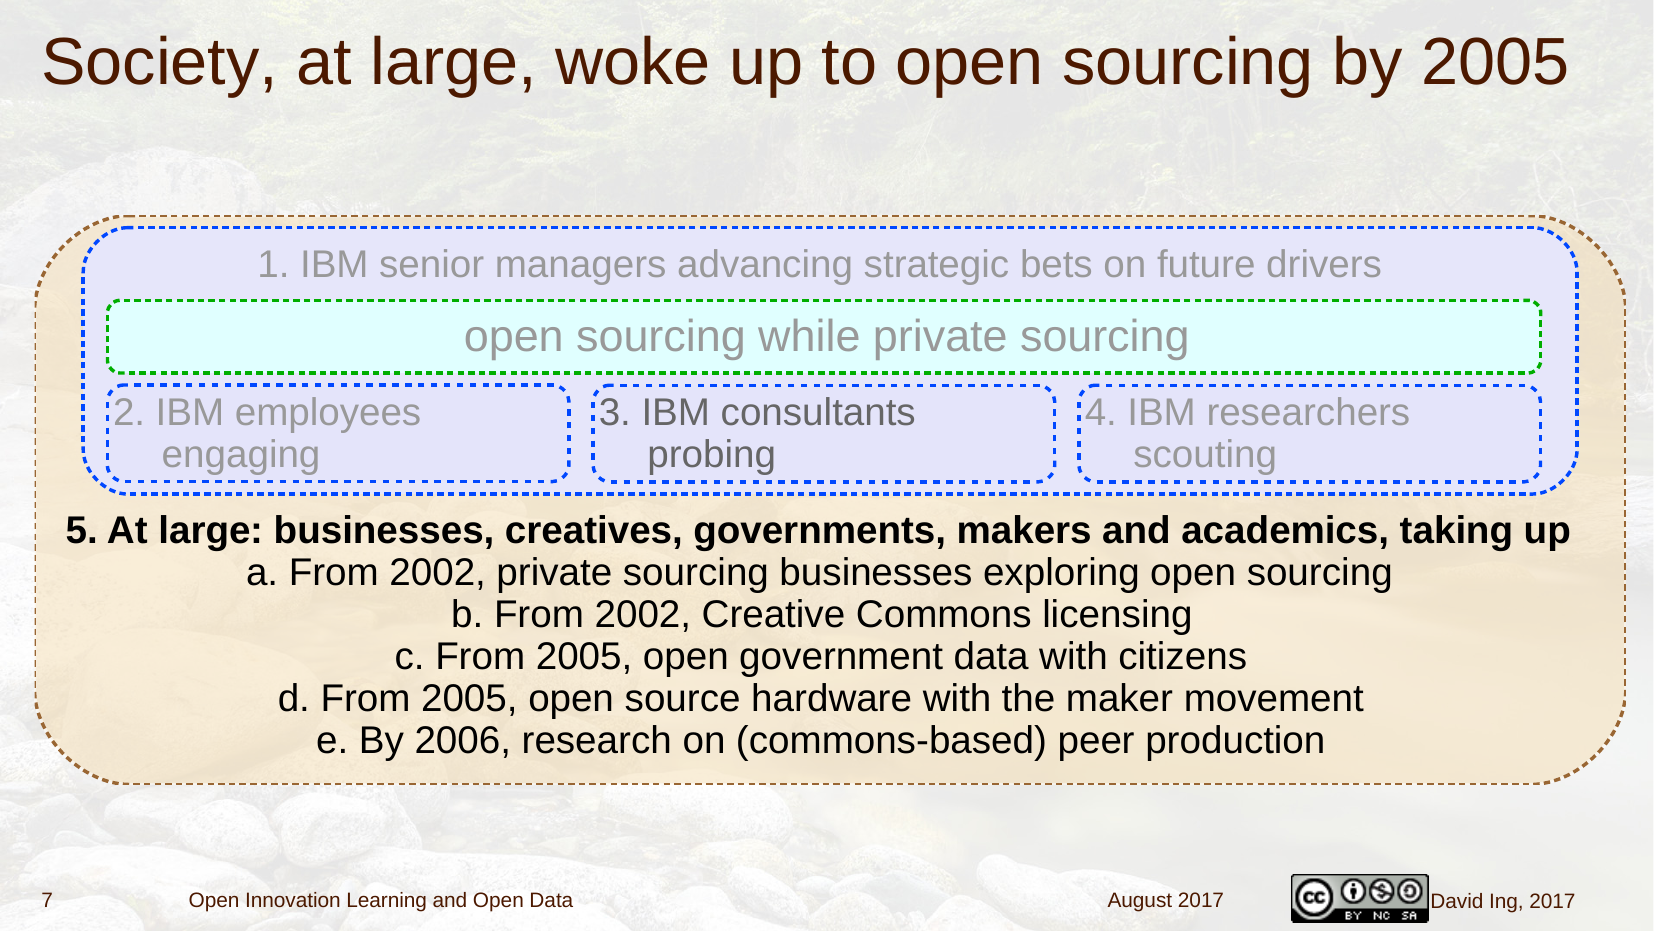

# Society, at large, woke up to open sourcing by 2005
Open Innovation Learning and Open Data
August 2017
7